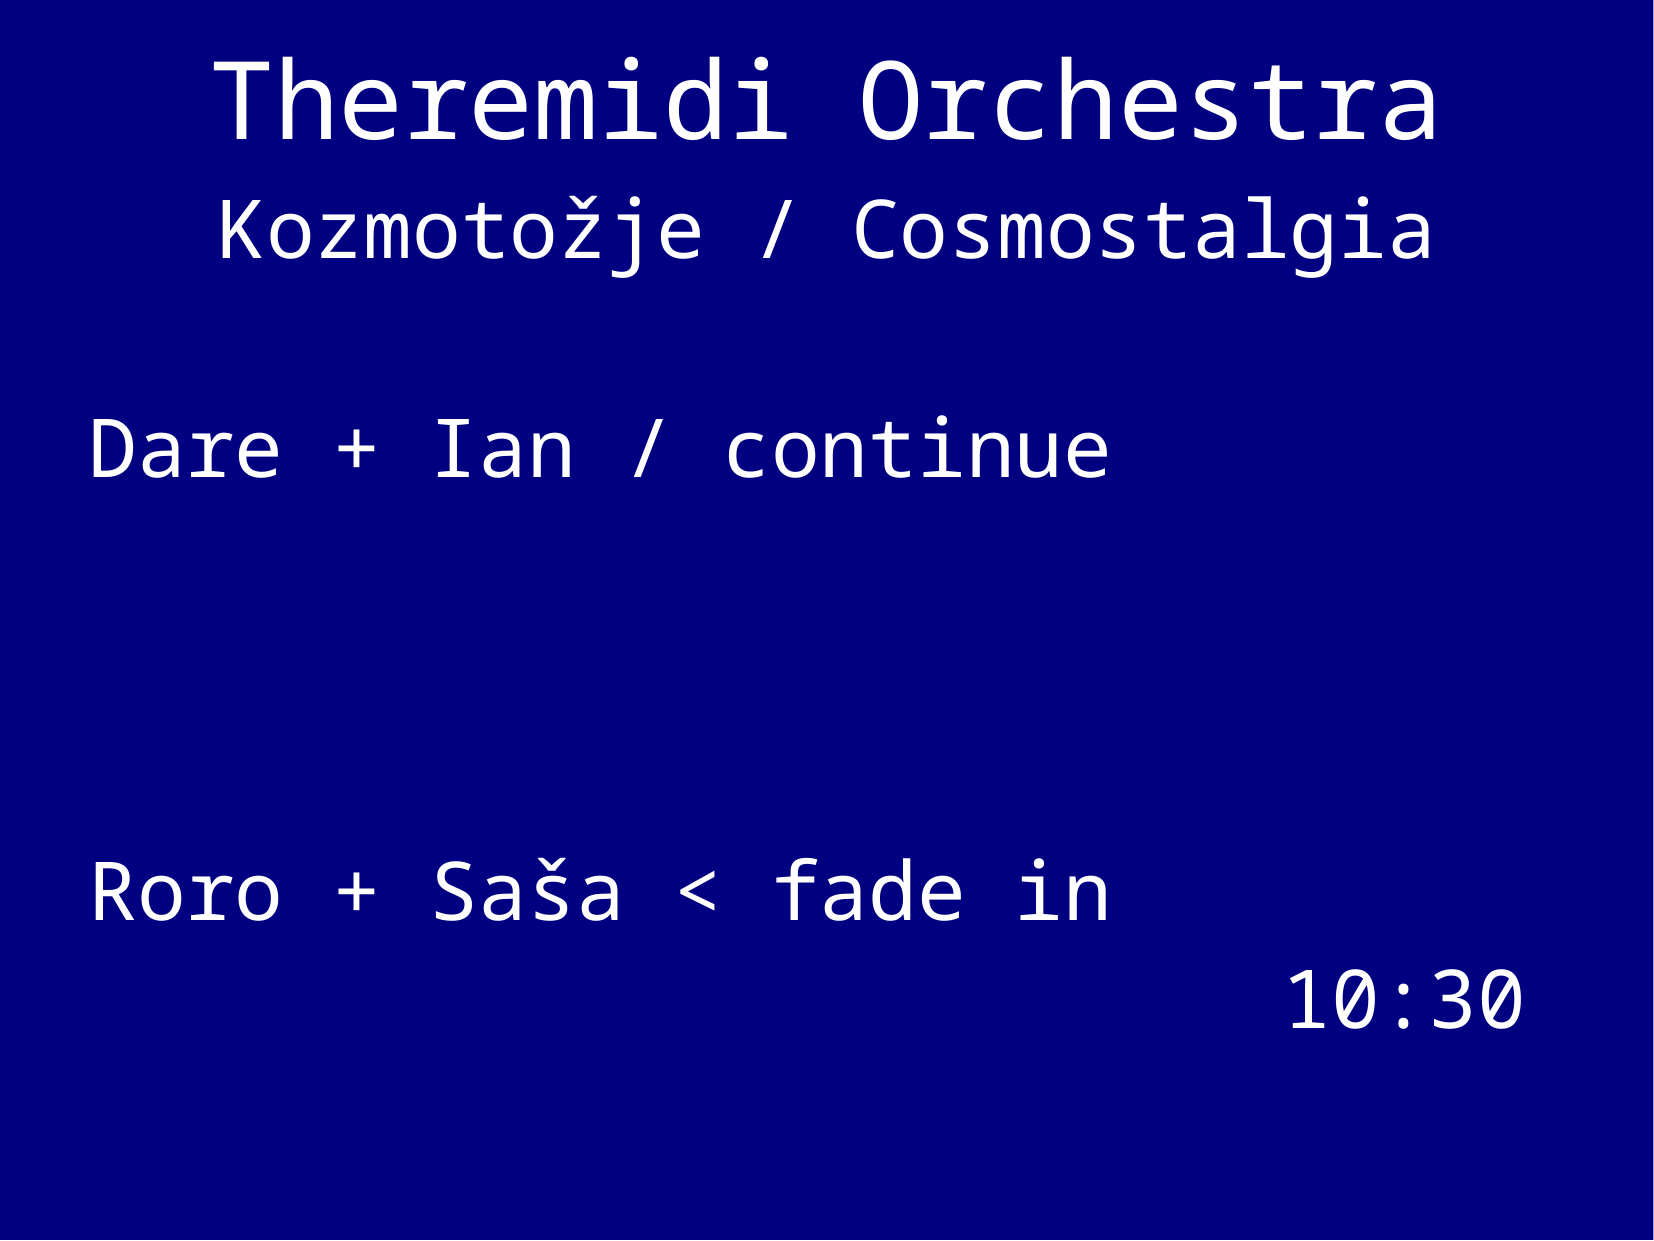

# Theremidi Orchestra Kozmotožje / Cosmostalgia
Dare + Ian / continue
Roro + Saša < fade in
10:30